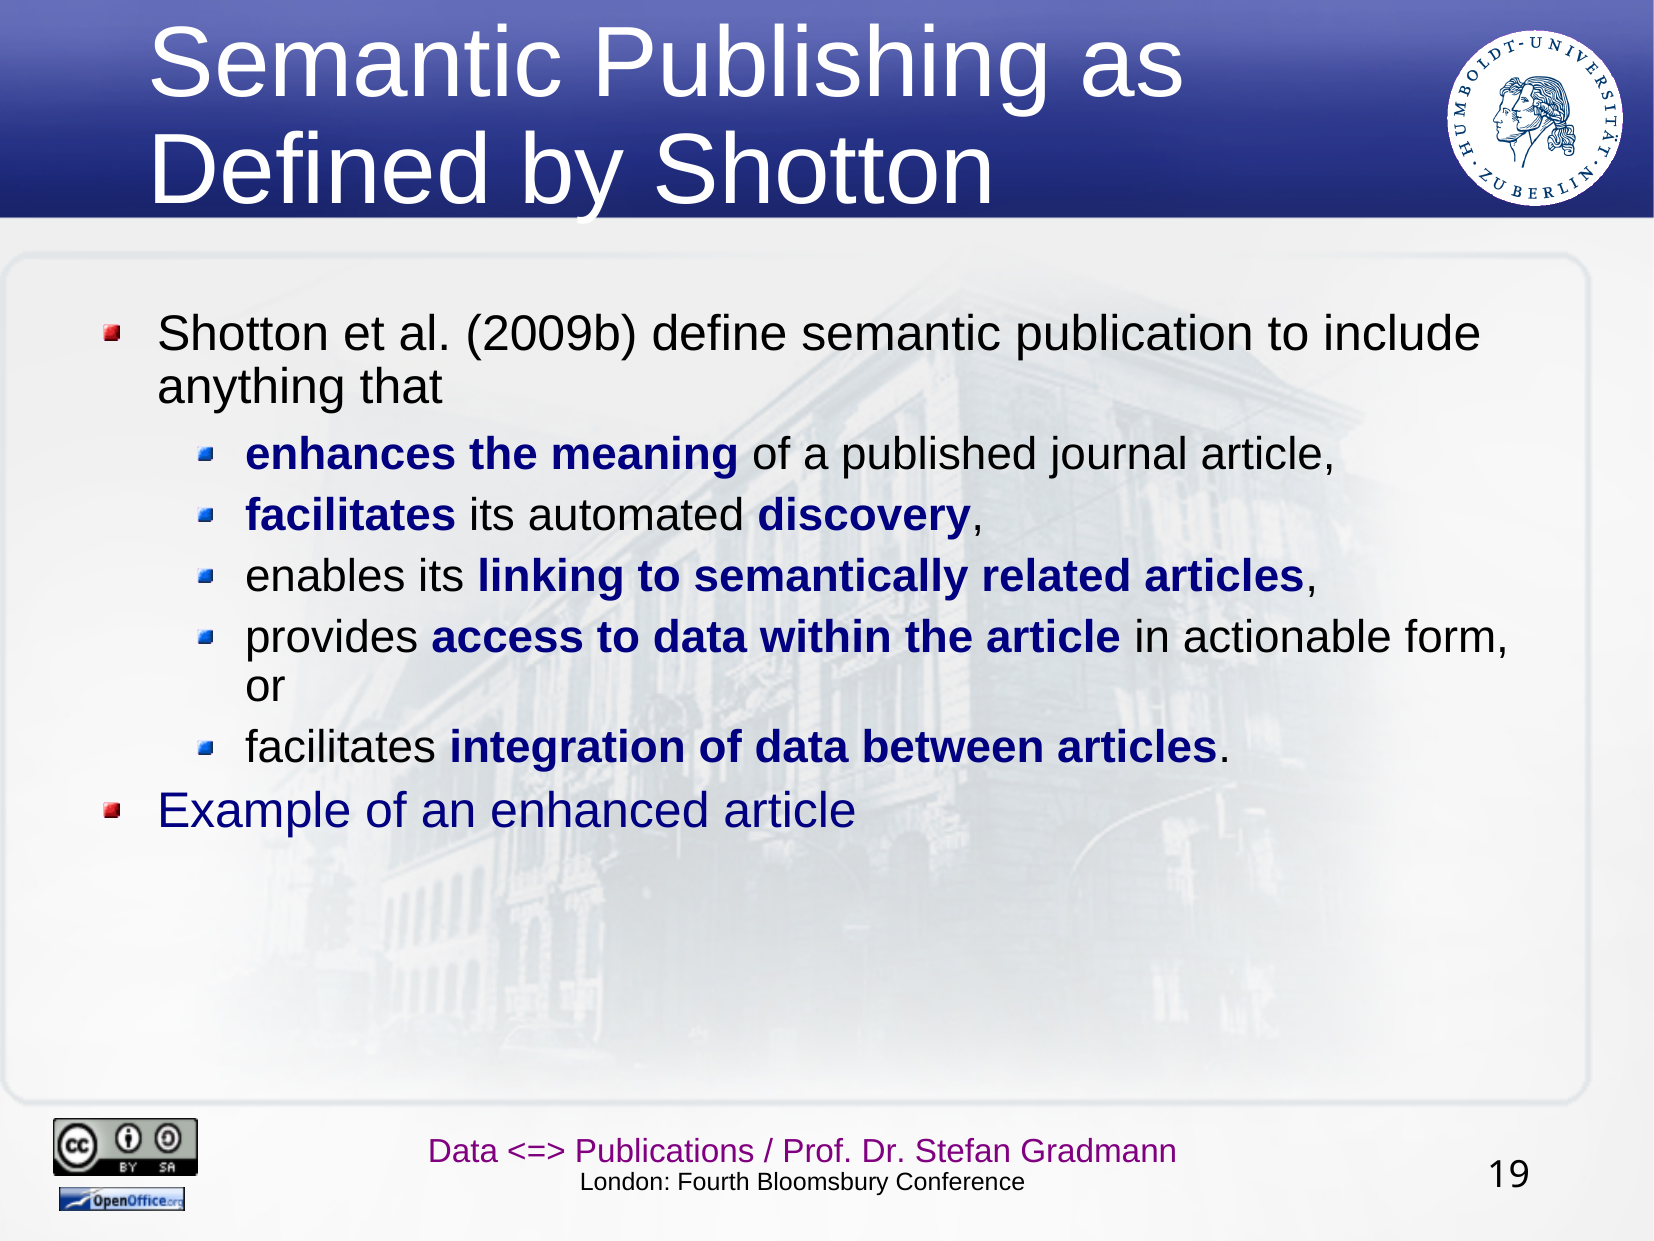

# Semantic Publishing as Defined by Shotton
Shotton et al. (2009b) define semantic publication to include anything that
enhances the meaning of a published journal article,
facilitates its automated discovery,
enables its linking to semantically related articles,
provides access to data within the article in actionable form, or
facilitates integration of data between articles.
Example of an enhanced article
Data <=> Publications / Prof. Dr. Stefan Gradmann